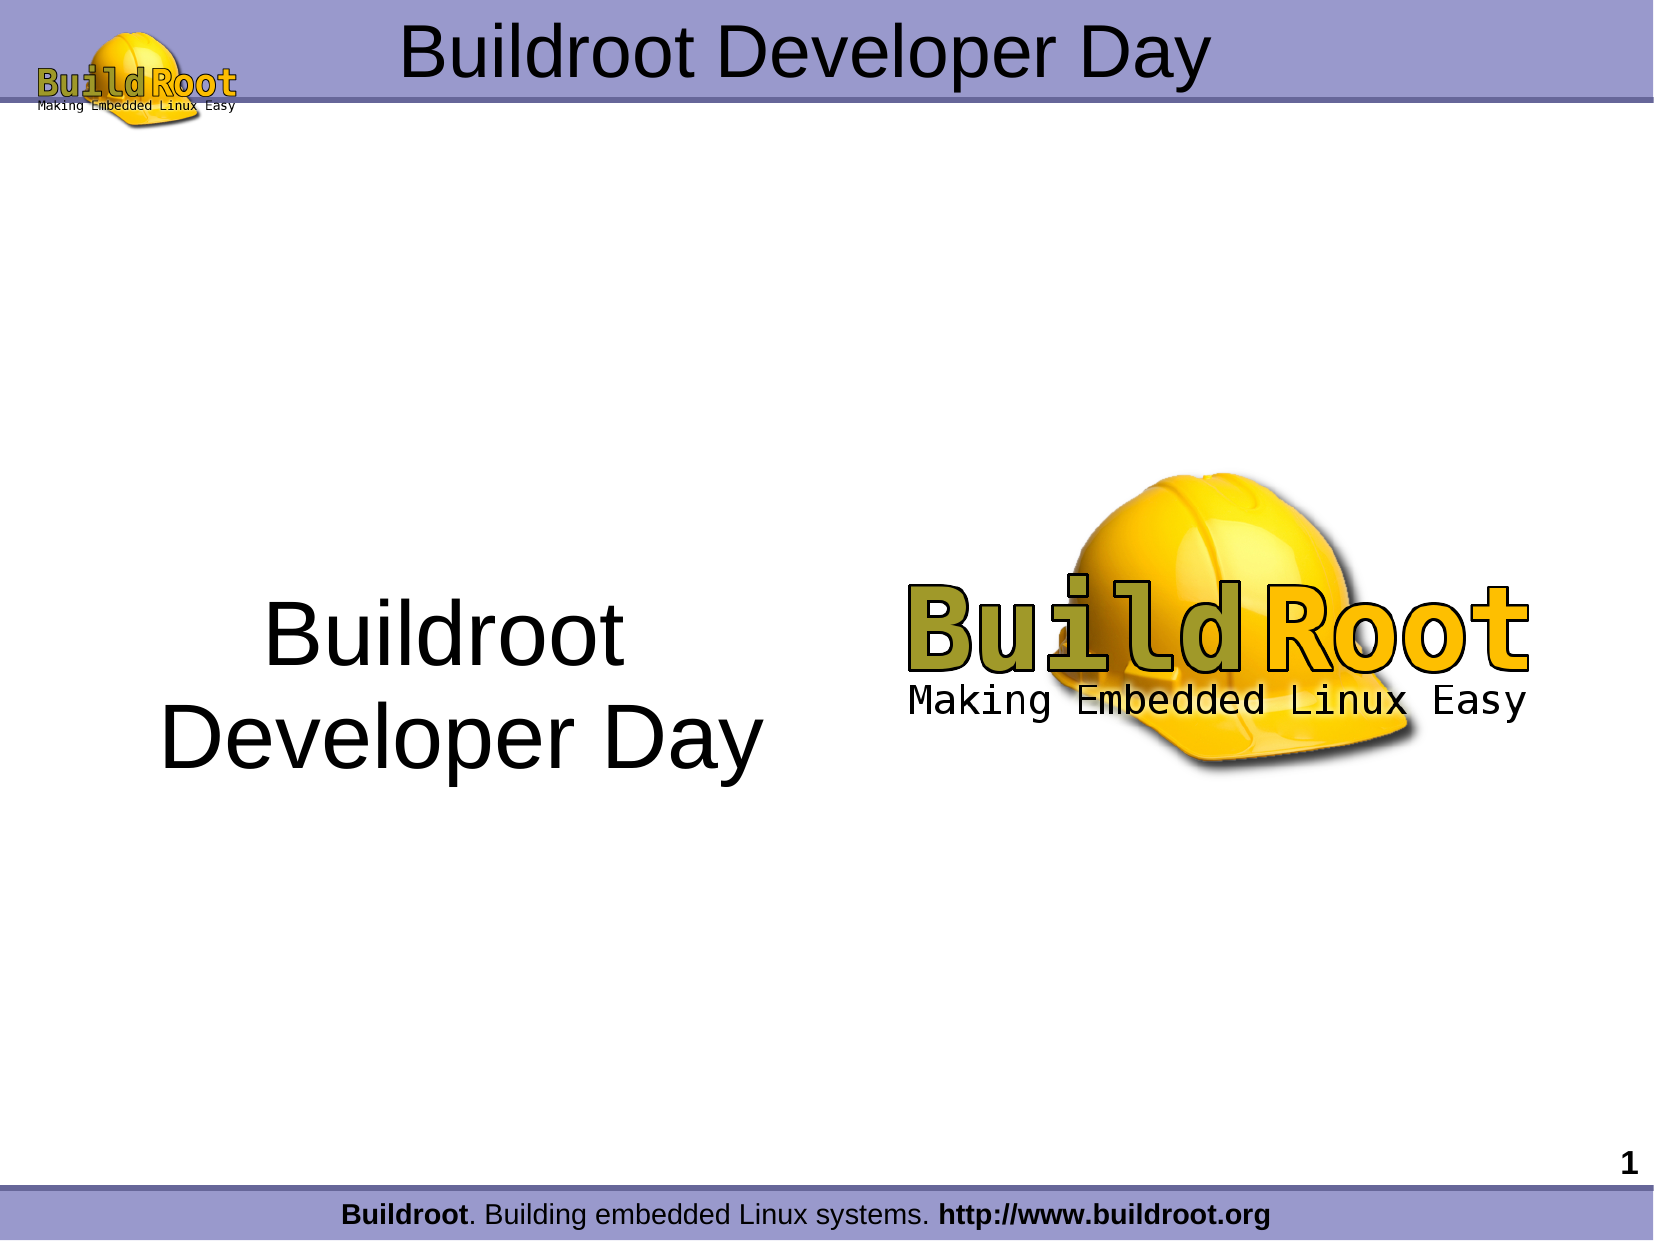

# Buildroot Developer Day
Buildroot Developer Day